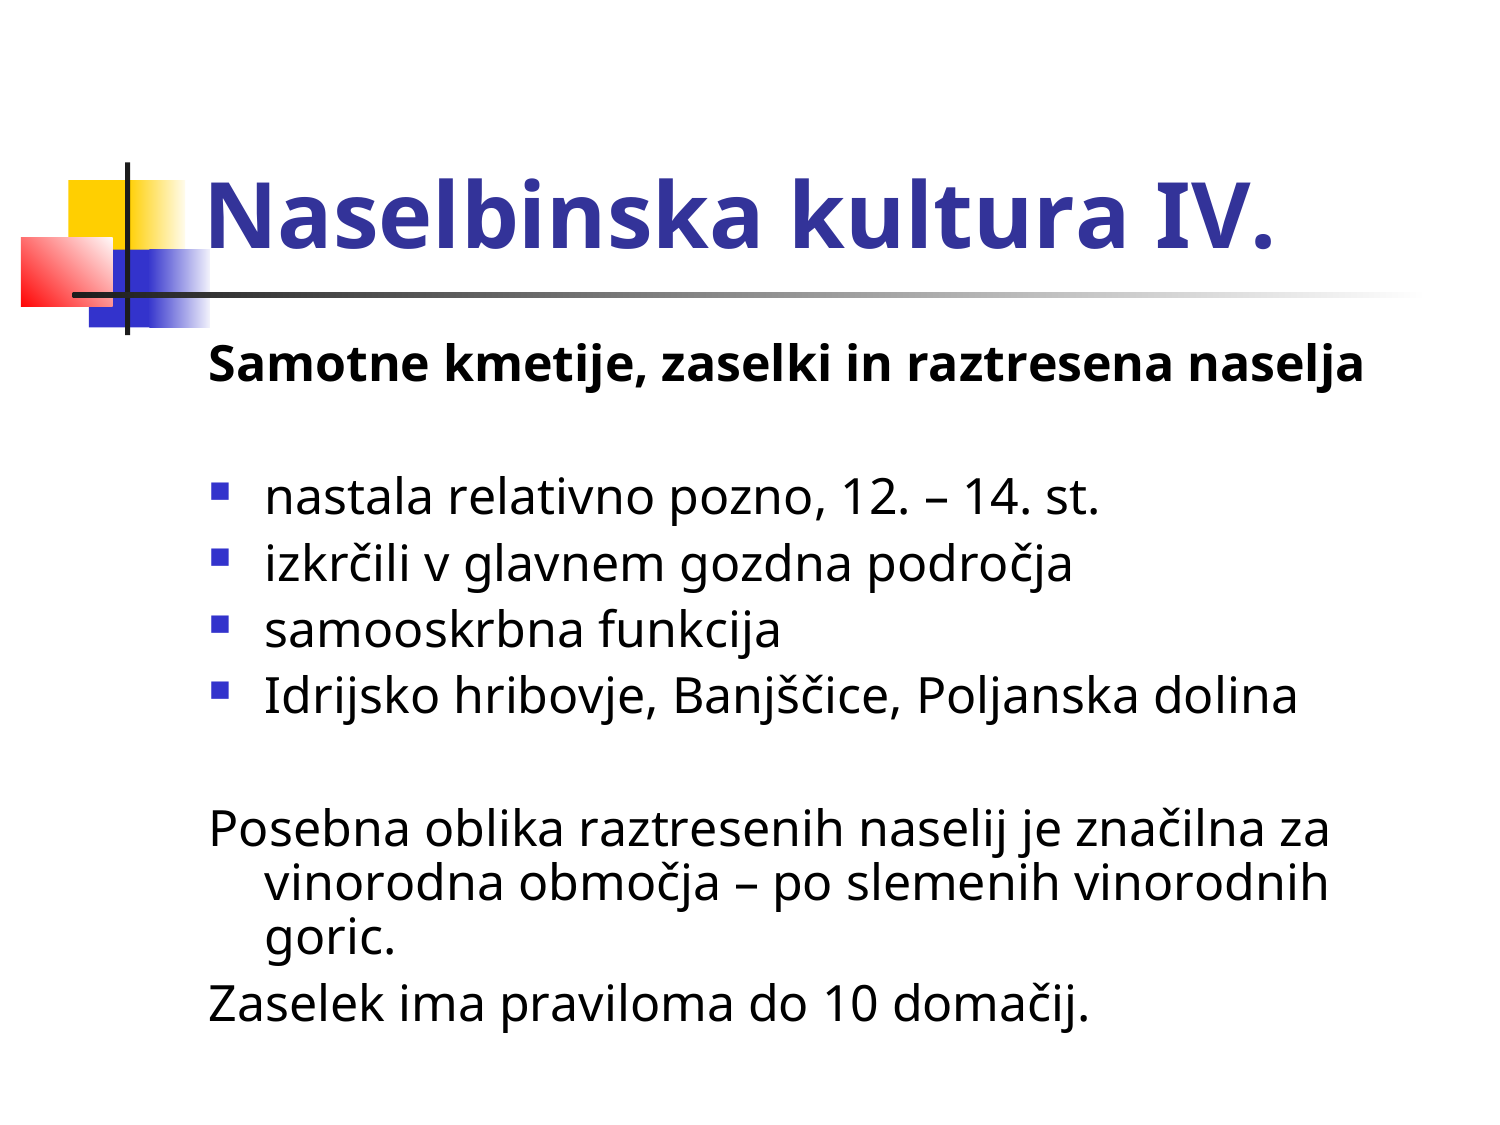

# Naselbinska kultura IV.
Samotne kmetije, zaselki in raztresena naselja
nastala relativno pozno, 12. – 14. st.
izkrčili v glavnem gozdna področja
samooskrbna funkcija
Idrijsko hribovje, Banjščice, Poljanska dolina
Posebna oblika raztresenih naselij je značilna za vinorodna območja – po slemenih vinorodnih goric.
Zaselek ima praviloma do 10 domačij.